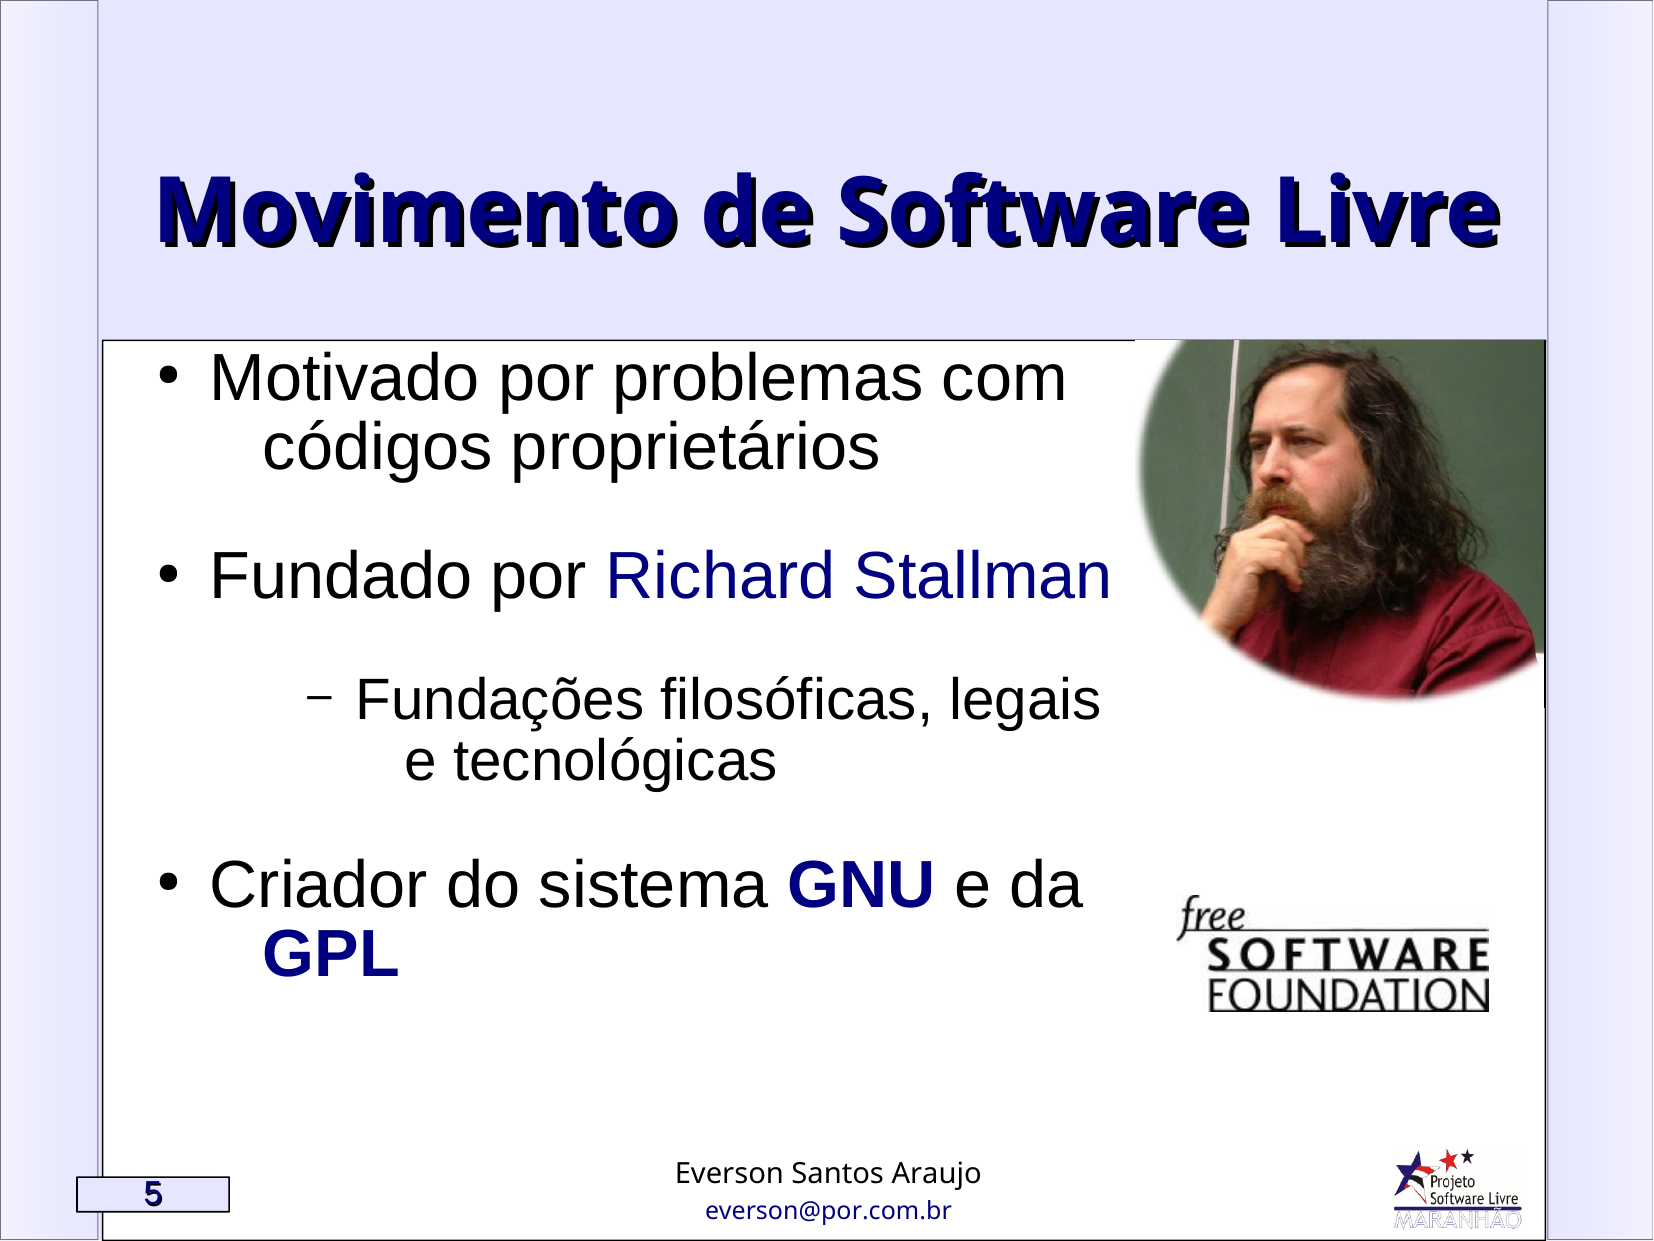

# Movimento de Software Livre
Motivado por problemas com códigos proprietários
Fundado por Richard Stallman
Fundações filosóficas, legais e tecnológicas
Criador do sistema GNU e da GPL